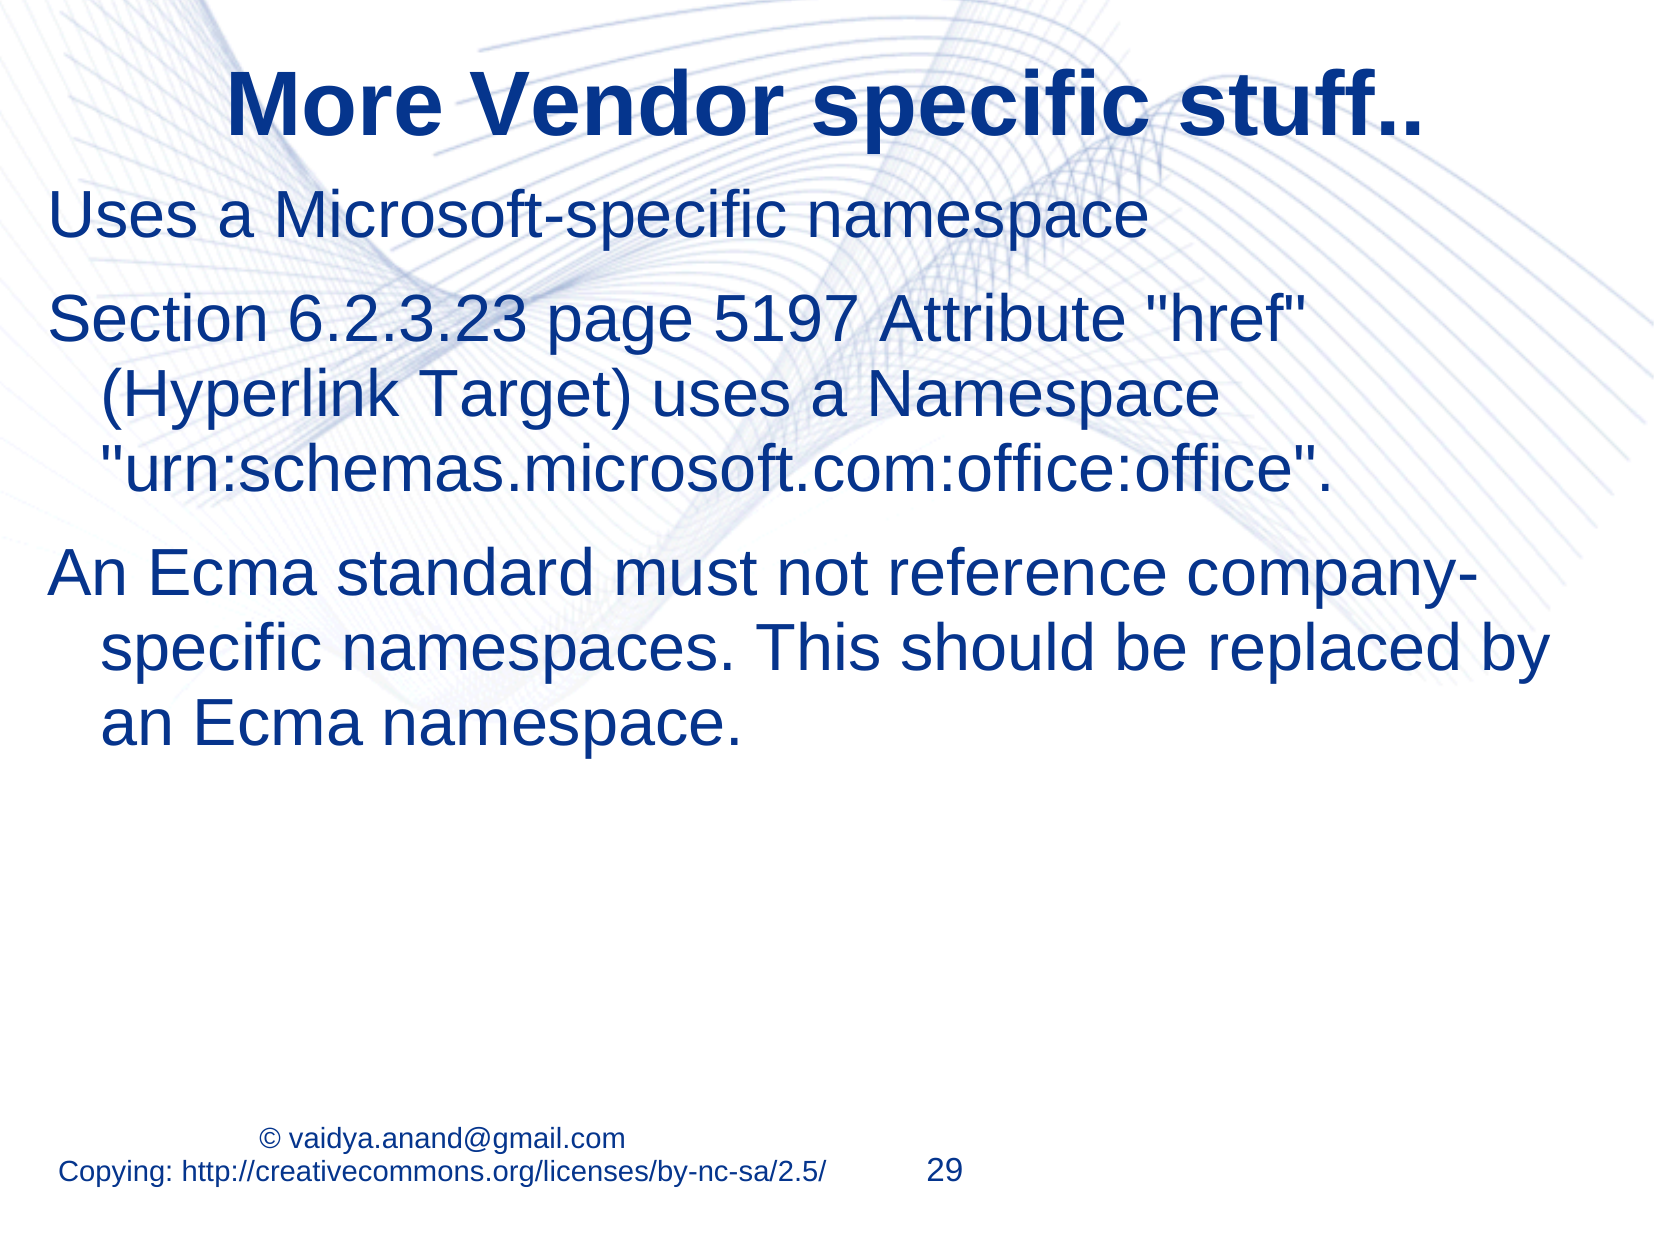

# More Vendor specific stuff..
Uses a Microsoft-specific namespace
Section 6.2.3.23 page 5197 Attribute "href" (Hyperlink Target) uses a Namespace "urn:schemas.microsoft.com:office:office".
An Ecma standard must not reference company-specific namespaces. This should be replaced by an Ecma namespace.
http://www.broffice.org
29